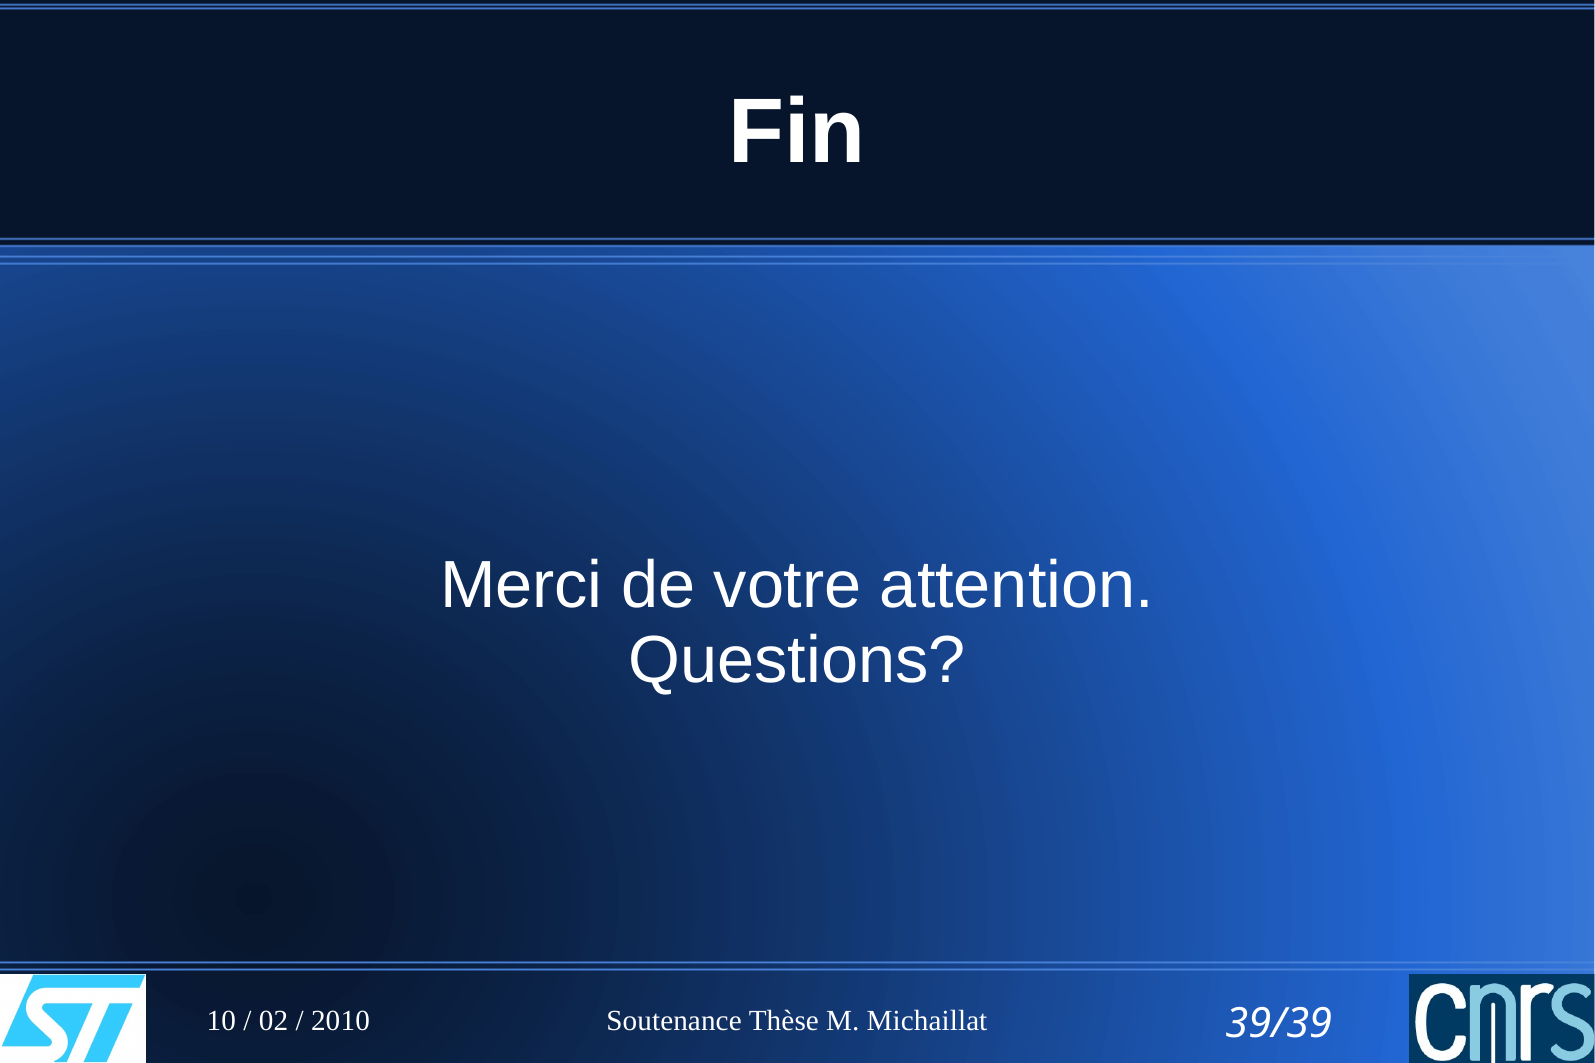

Fin
# Merci de votre attention.
Questions?